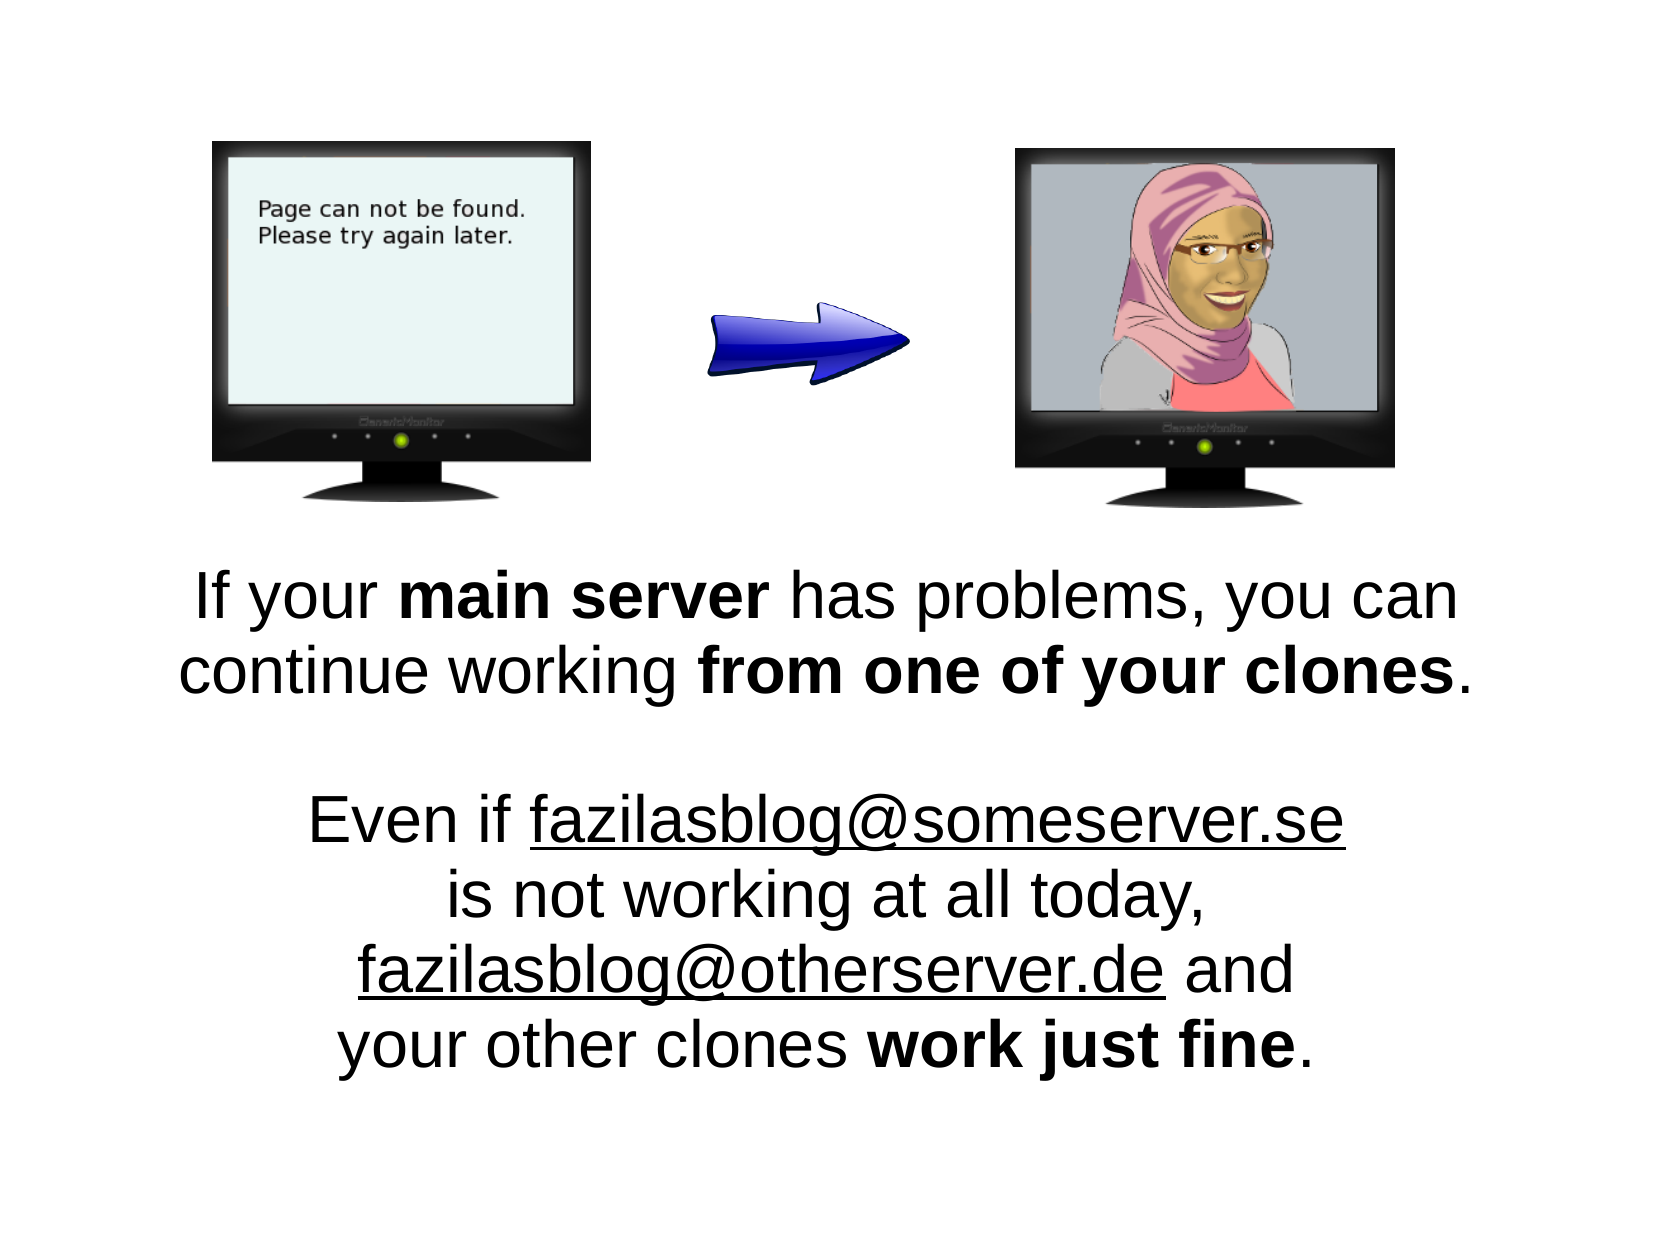

# If your main server has problems, you can continue working from one of your clones.
Even if fazilasblog@someserver.se
is not working at all today, fazilasblog@otherserver.de and
your other clones work just fine.